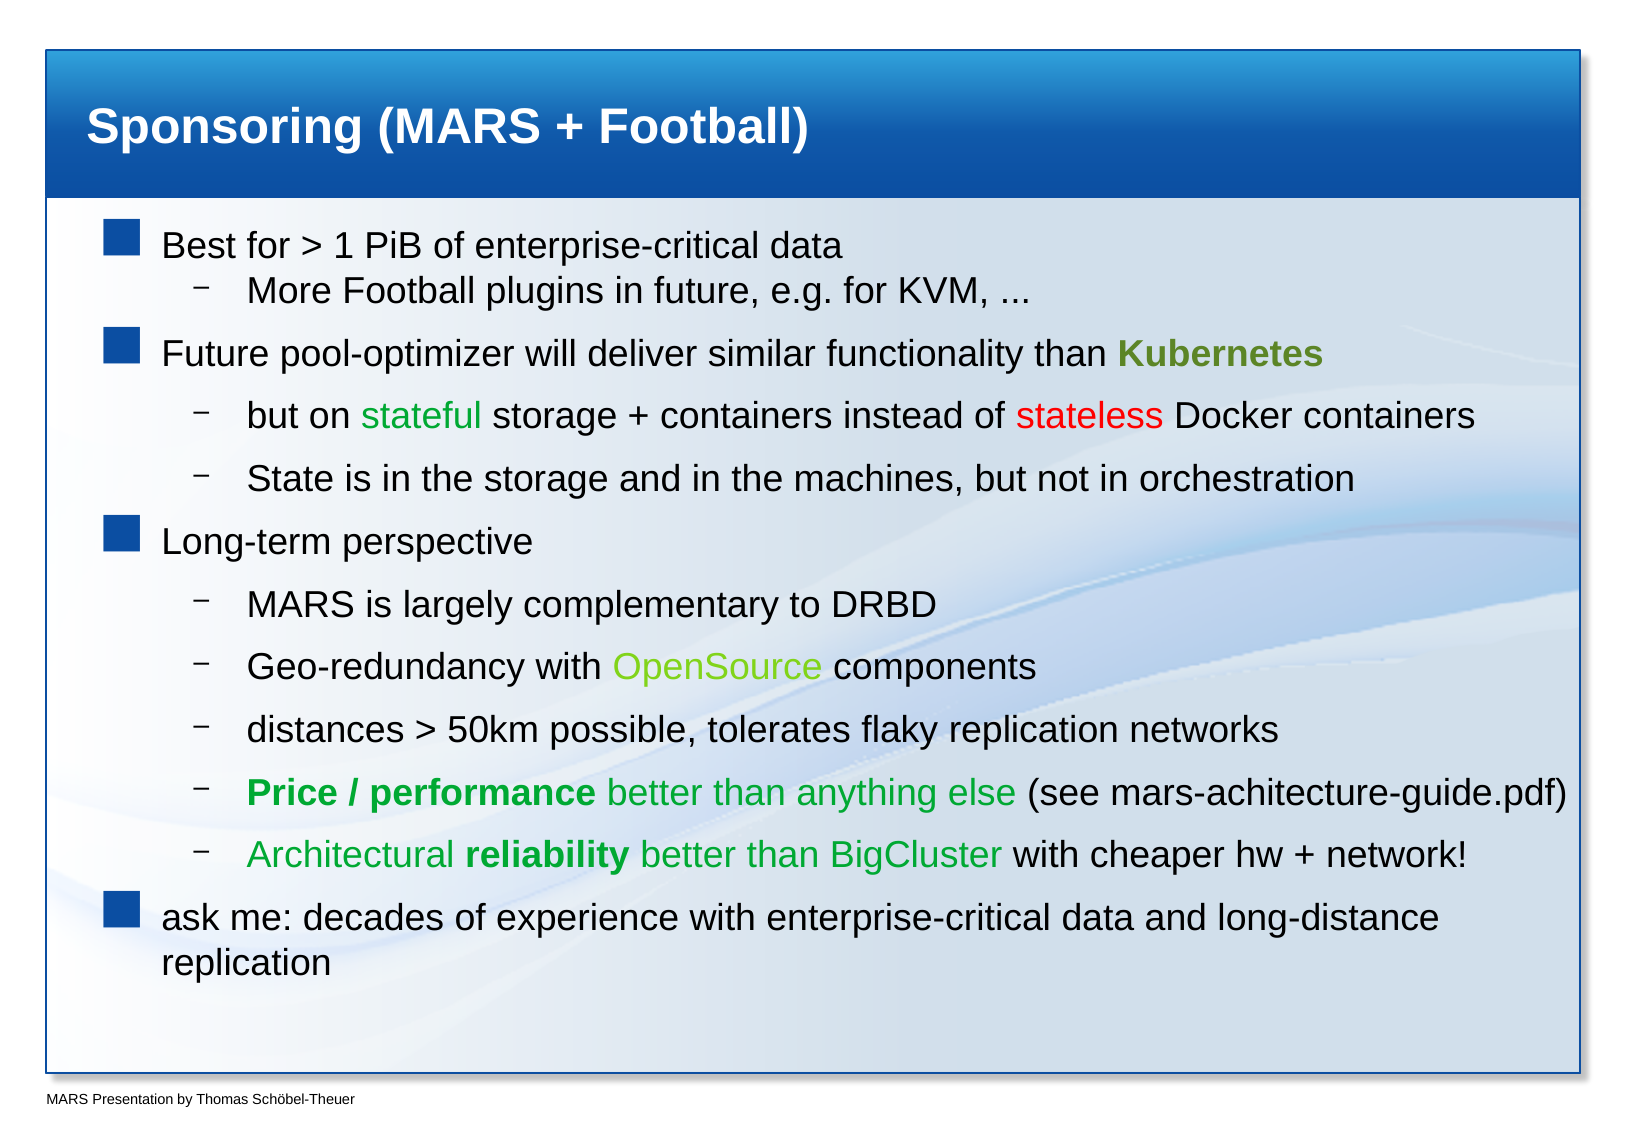

# Sponsoring (MARS + Football)
Best for > 1 PiB of enterprise-critical data
More Football plugins in future, e.g. for KVM, ...
Future pool-optimizer will deliver similar functionality than Kubernetes
but on stateful storage + containers instead of stateless Docker containers
State is in the storage and in the machines, but not in orchestration
Long-term perspective
MARS is largely complementary to DRBD
Geo-redundancy with OpenSource components
distances > 50km possible, tolerates flaky replication networks
Price / performance better than anything else (see mars-achitecture-guide.pdf)
Architectural reliability better than BigCluster with cheaper hw + network!
ask me: decades of experience with enterprise-critical data and long-distance replication
MARS Presentation by Thomas Schöbel-Theuer